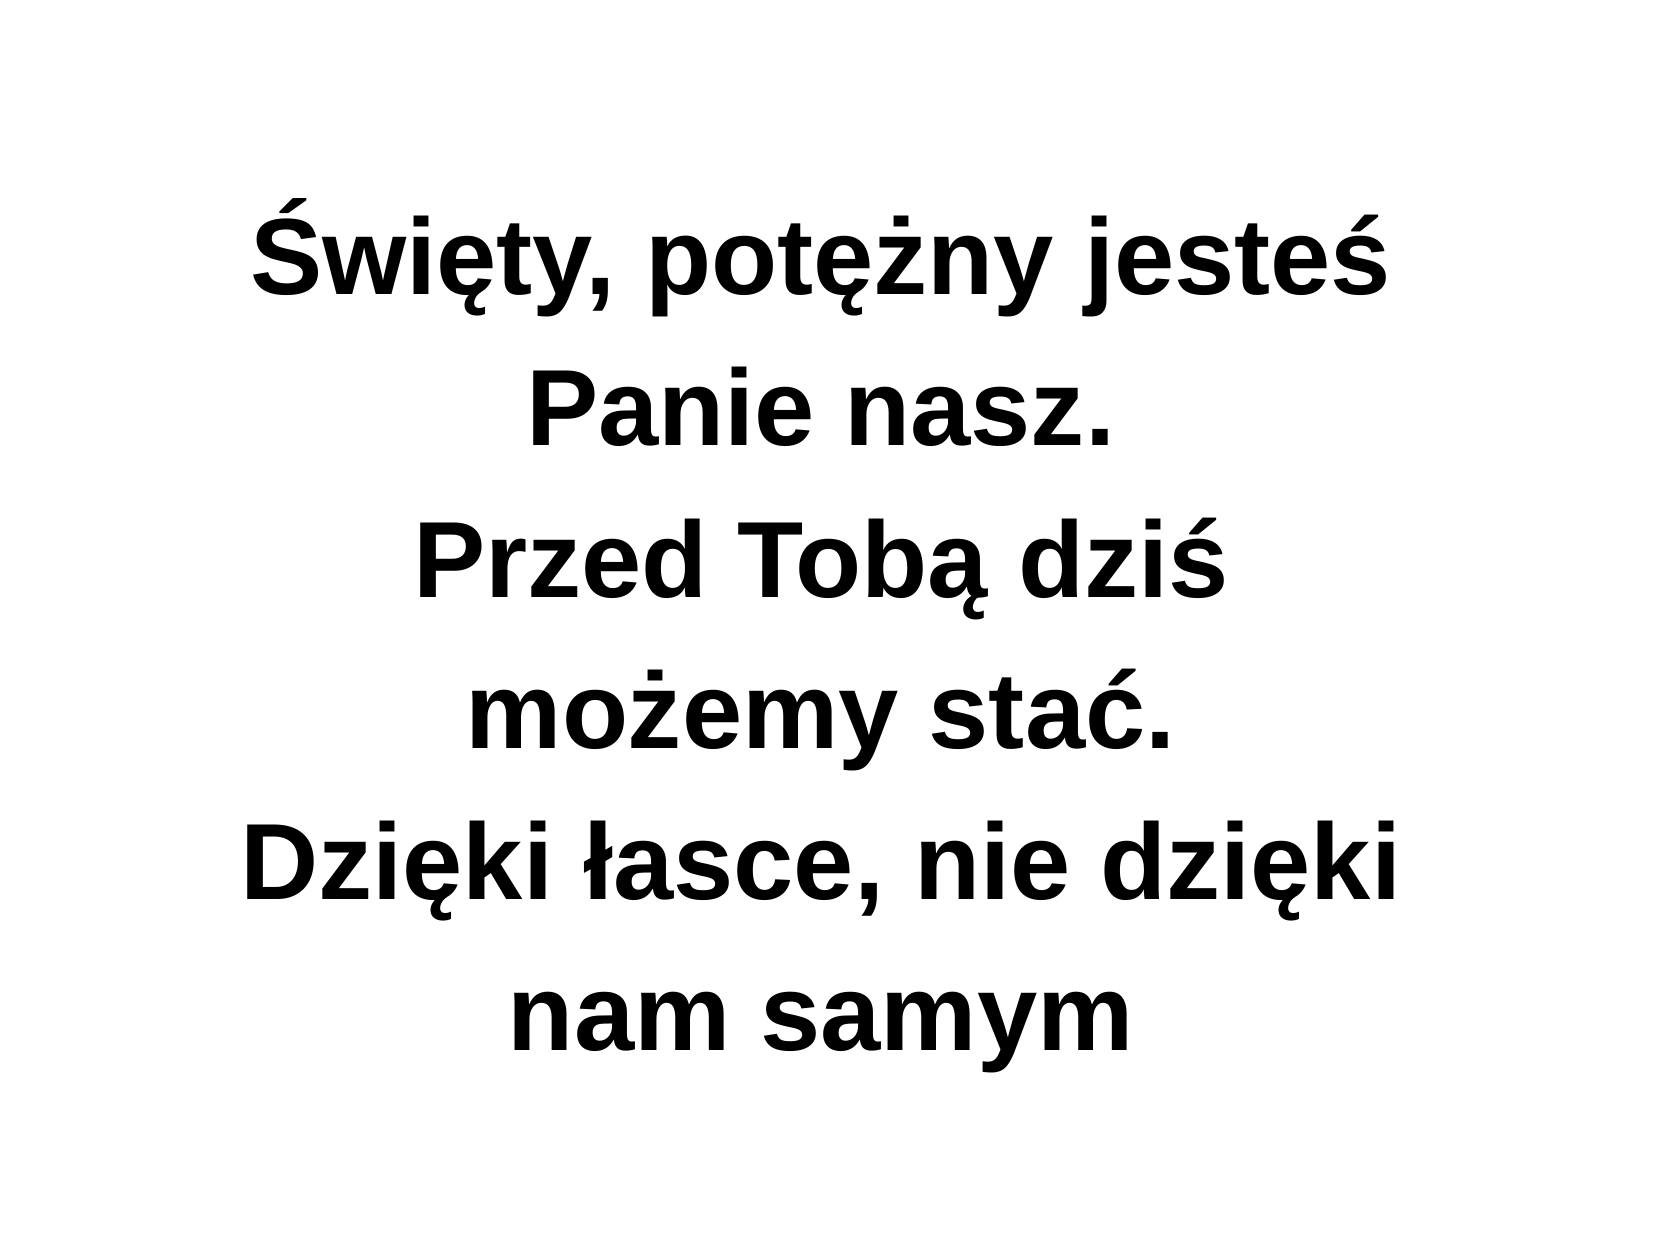

# Święty, potężny jesteś
Panie nasz.
Przed Tobą dziś
możemy stać.
Dzięki łasce, nie dzięki
nam samym